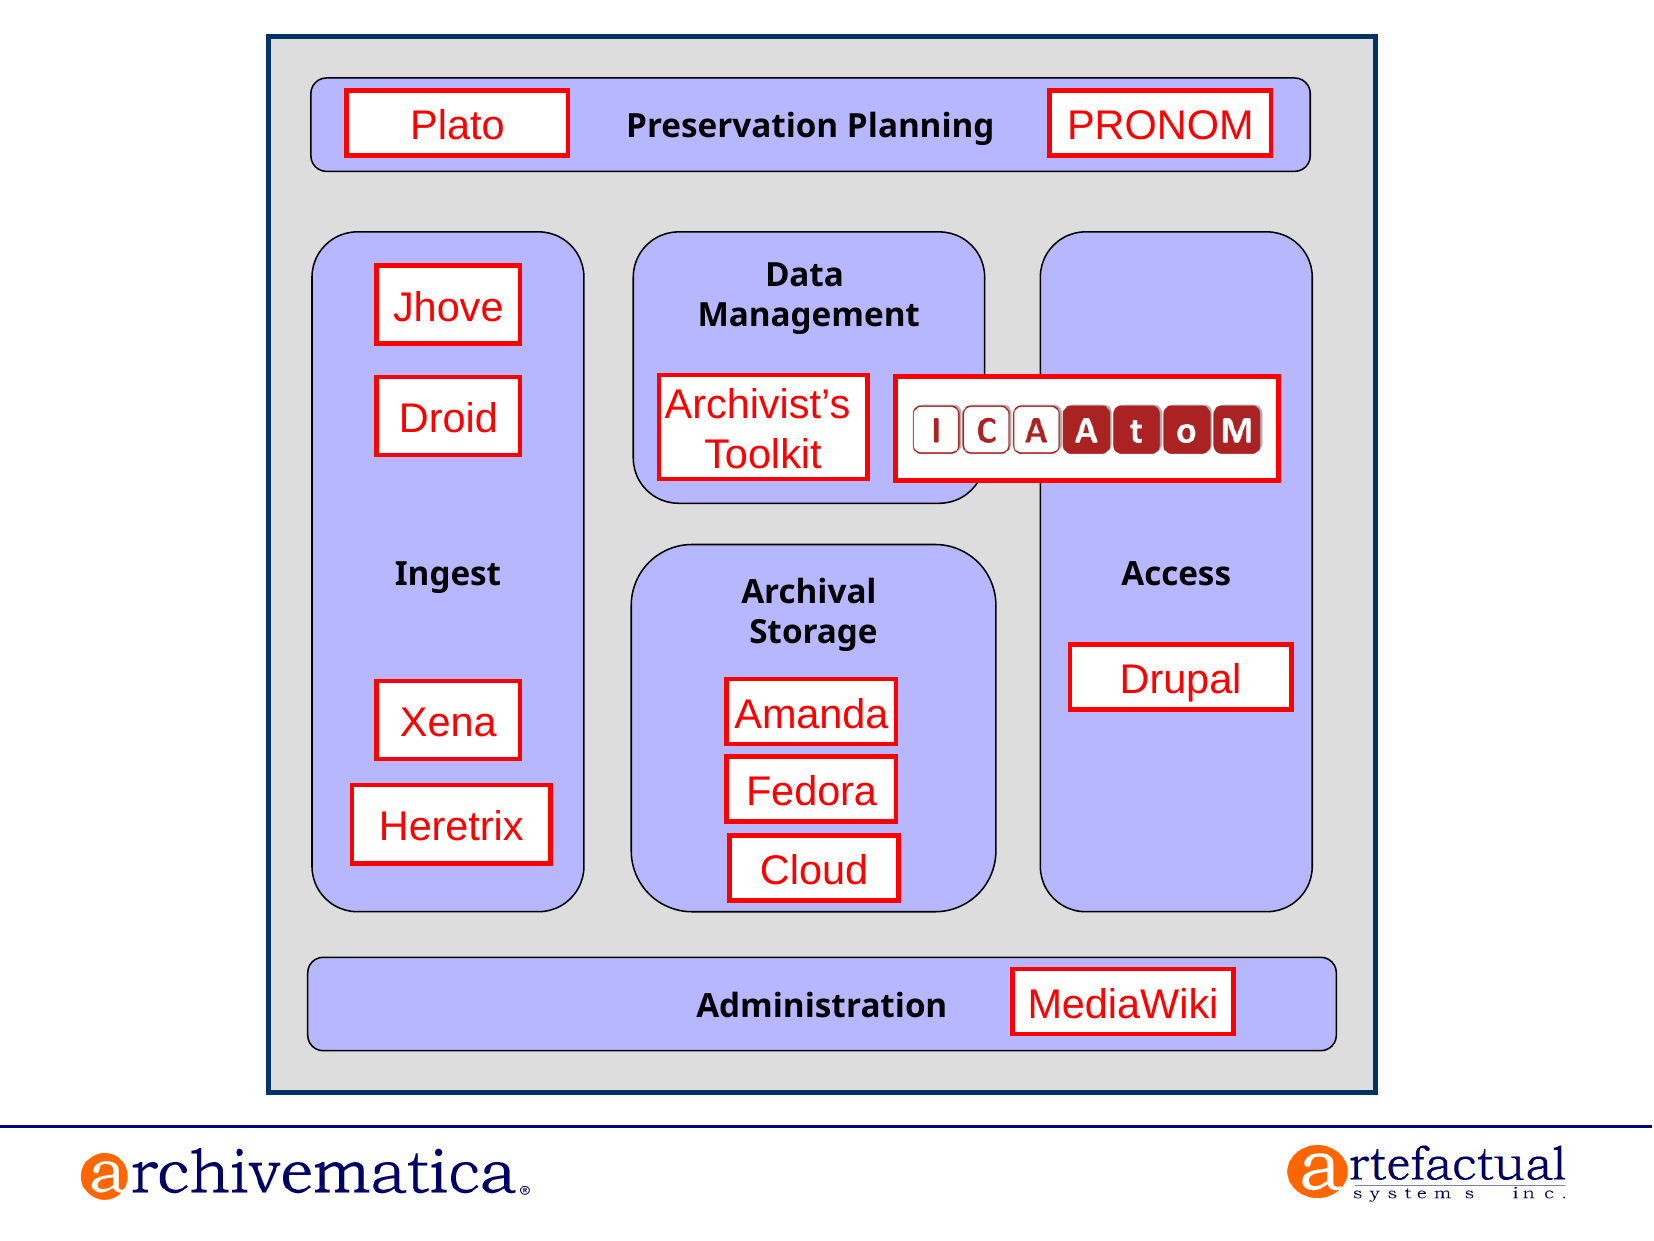

Preservation Planning
Plato
PRONOM
Ingest
Data
Management
Access
Jhove
Archivist’s
Toolkit
Droid
Archival
Storage
Drupal
Amanda
Xena
Fedora
Heretrix
Cloud
Administration
MediaWiki